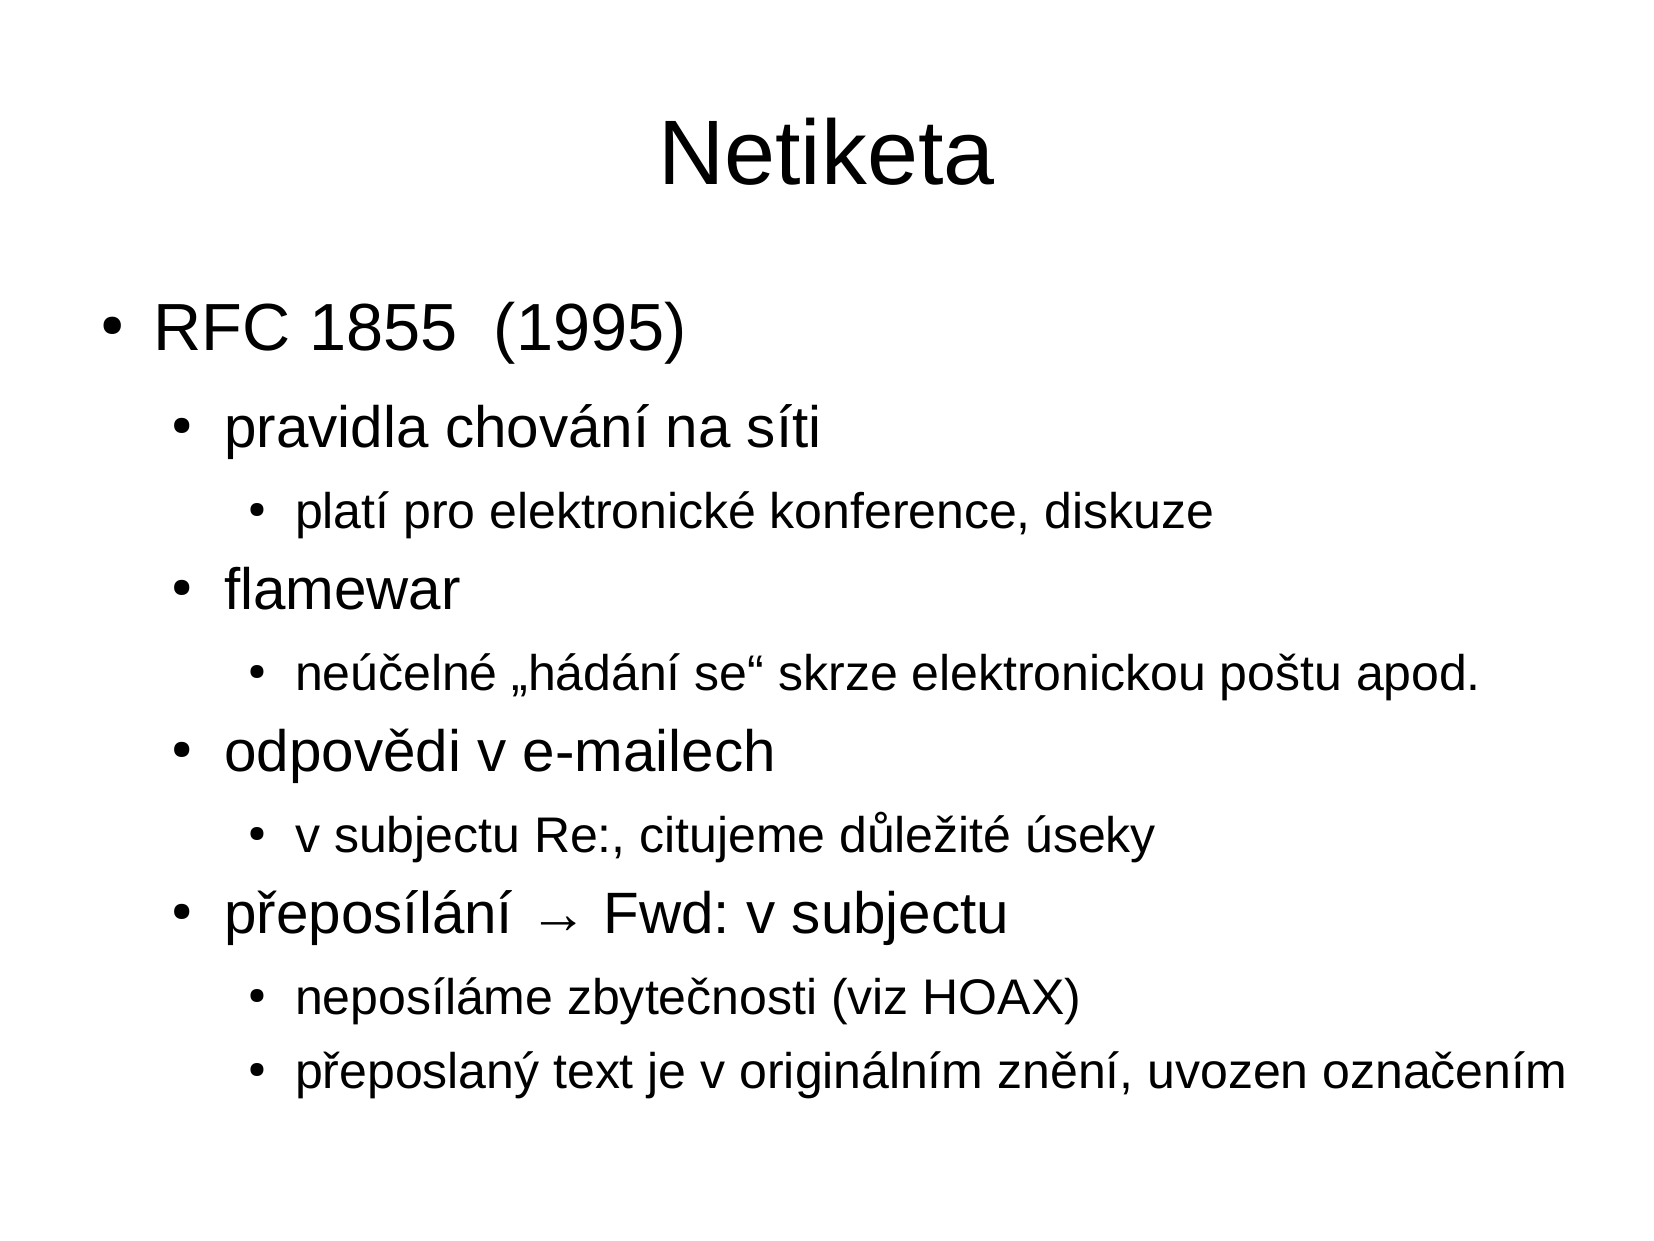

# Netiketa
RFC 1855 (1995)
pravidla chování na síti
platí pro elektronické konference, diskuze
flamewar
neúčelné „hádání se“ skrze elektronickou poštu apod.
odpovědi v e-mailech
v subjectu Re:, citujeme důležité úseky
přeposílání → Fwd: v subjectu
neposíláme zbytečnosti (viz HOAX)
přeposlaný text je v originálním znění, uvozen označením